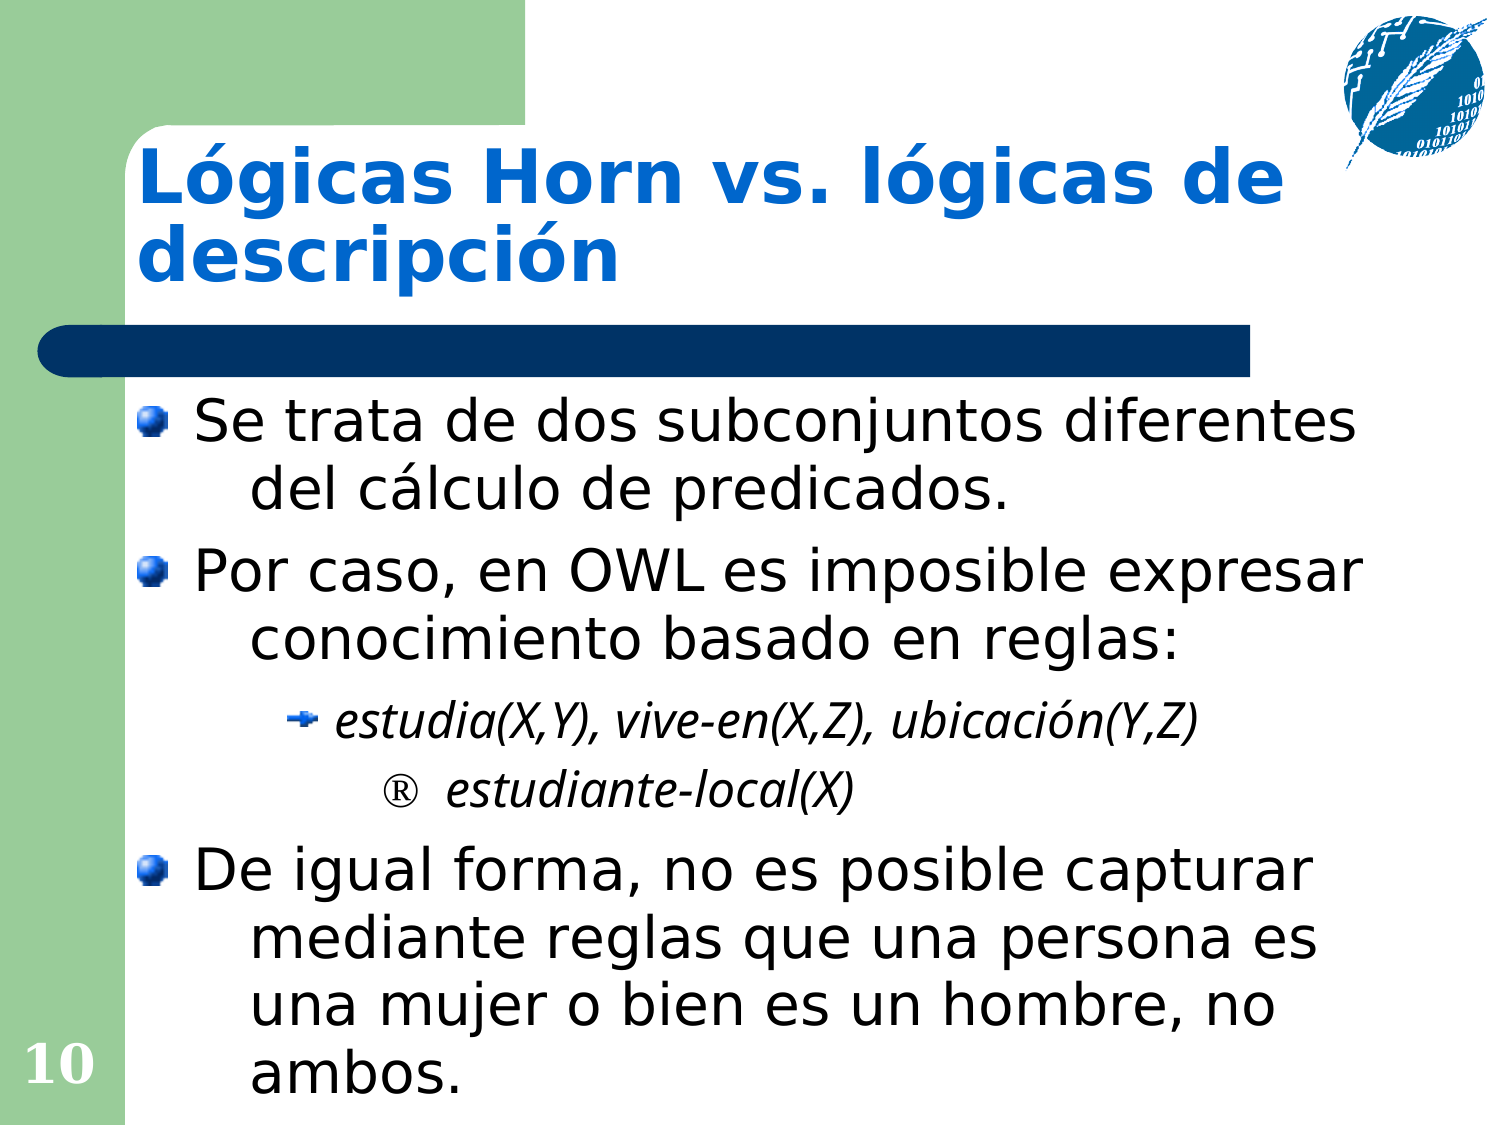

# Lógicas Horn vs. lógicas de descripción
Se trata de dos subconjuntos diferentes del cálculo de predicados.
Por caso, en OWL es imposible expresar conocimiento basado en reglas:
estudia(X,Y), vive-en(X,Z), ubicación(Y,Z)
® estudiante-local(X)
De igual forma, no es posible capturar mediante reglas que una persona es una mujer o bien es un hombre, no ambos.
10